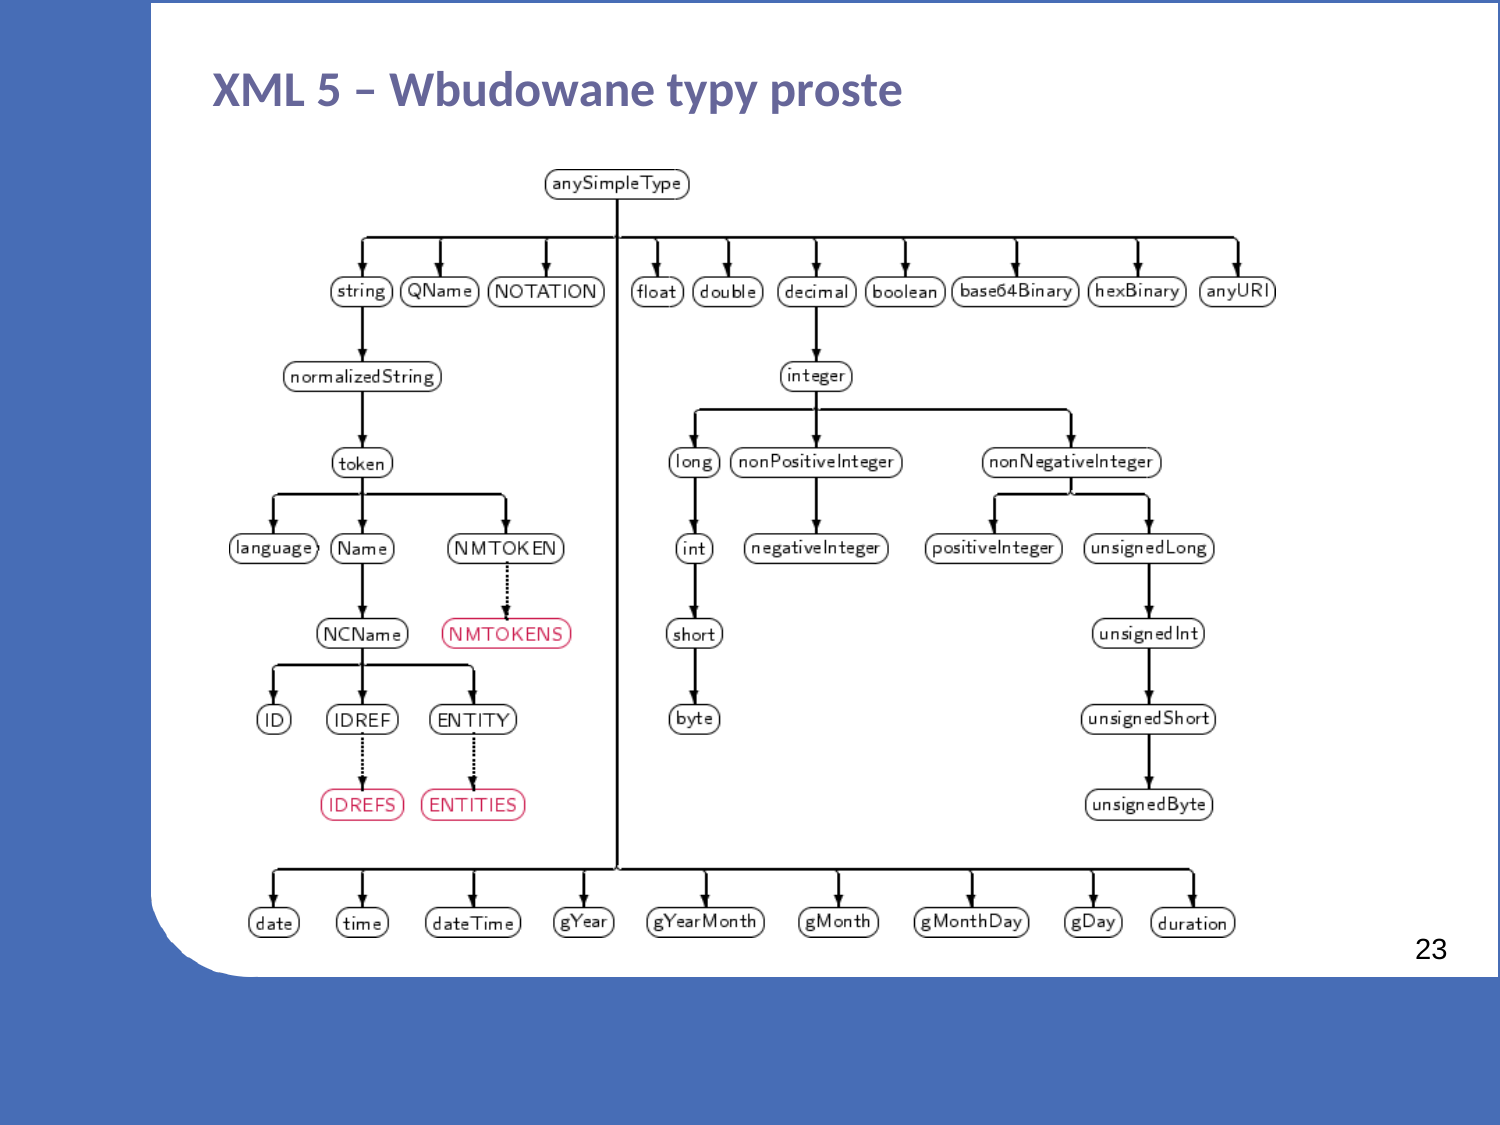

# XML 5 – Wbudowane typy proste
23